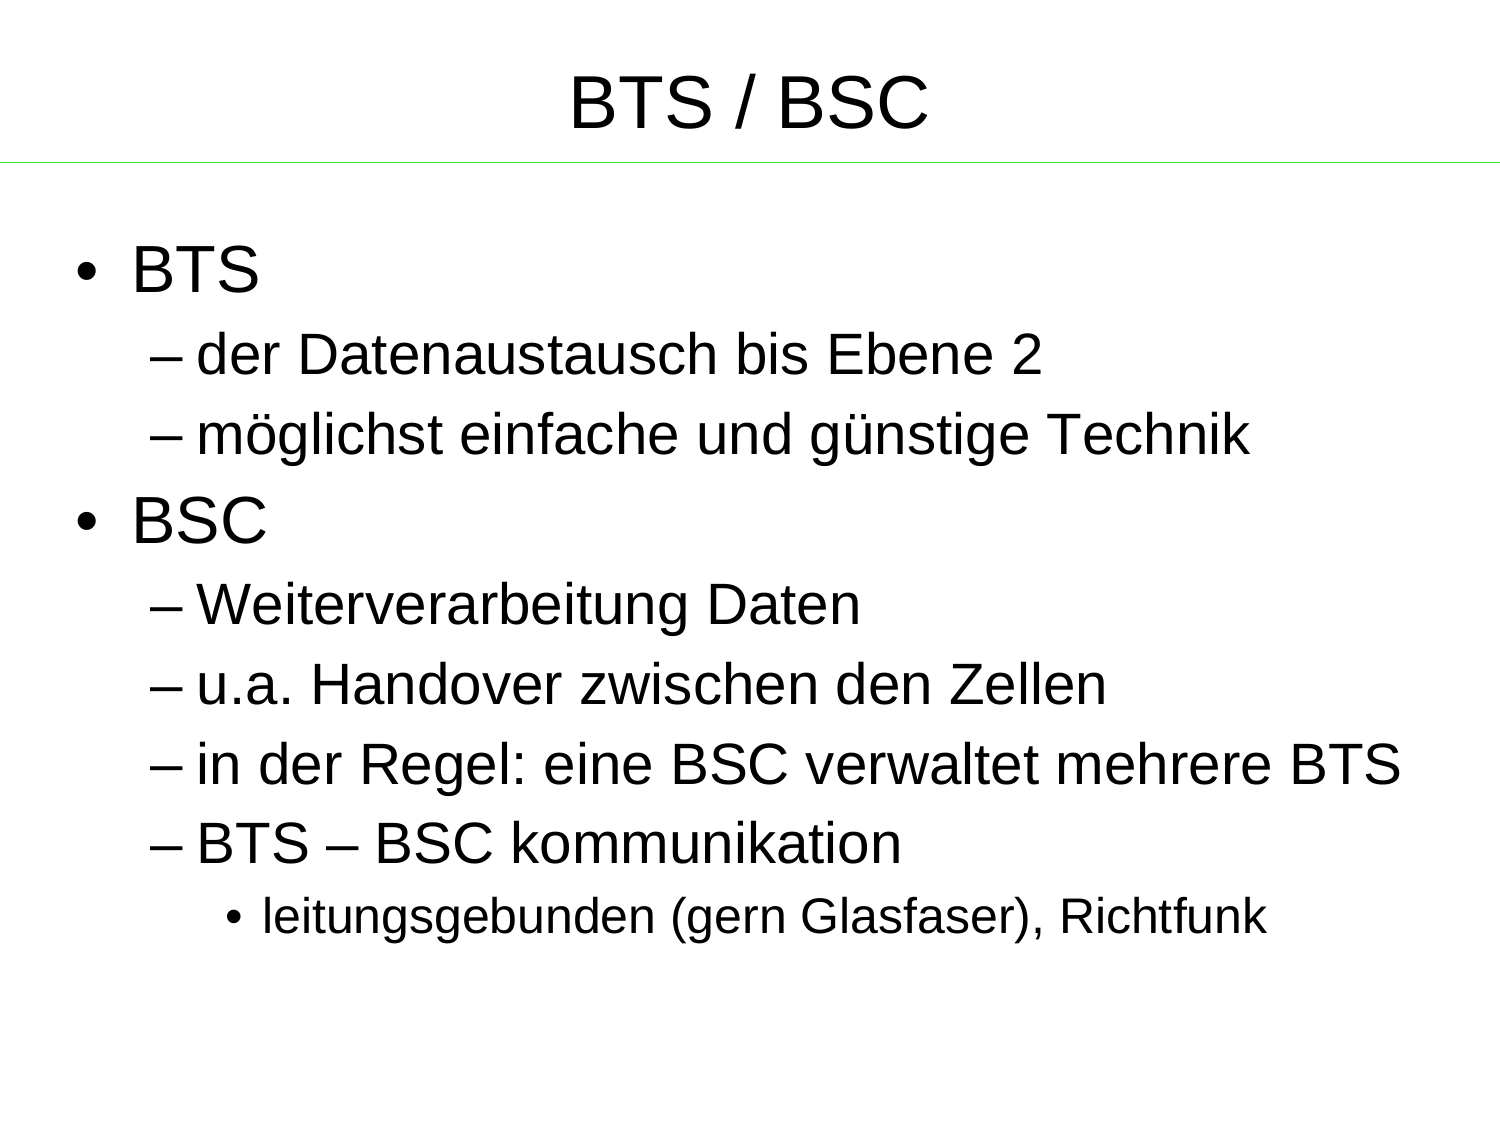

# BTS / BSC
BTS
der Datenaustausch bis Ebene 2
möglichst einfache und günstige Technik
BSC
Weiterverarbeitung Daten
u.a. Handover zwischen den Zellen
in der Regel: eine BSC verwaltet mehrere BTS
BTS – BSC kommunikation
leitungsgebunden (gern Glasfaser), Richtfunk